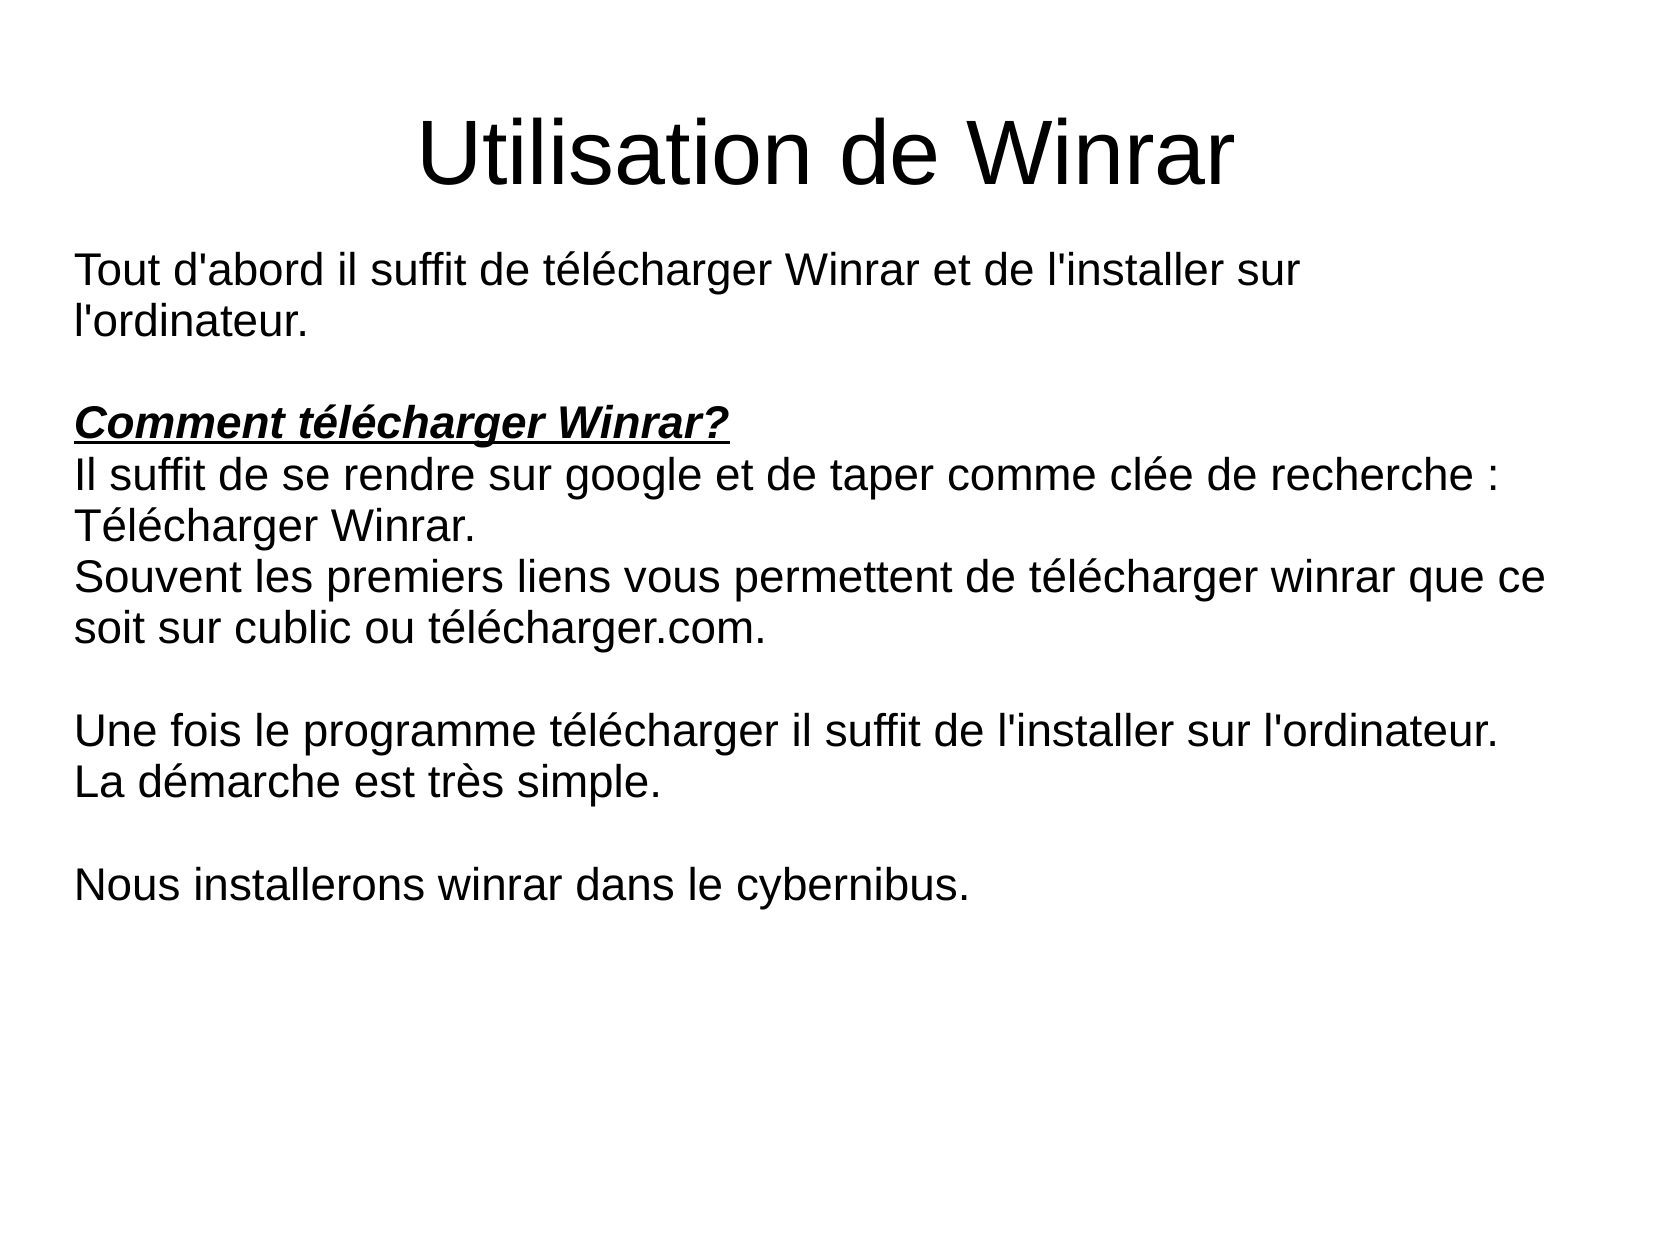

# Utilisation de Winrar
Tout d'abord il suffit de télécharger Winrar et de l'installer sur l'ordinateur.
Comment télécharger Winrar?
Il suffit de se rendre sur google et de taper comme clée de recherche : Télécharger Winrar.
Souvent les premiers liens vous permettent de télécharger winrar que ce soit sur cublic ou télécharger.com.
Une fois le programme télécharger il suffit de l'installer sur l'ordinateur. La démarche est très simple.
Nous installerons winrar dans le cybernibus.